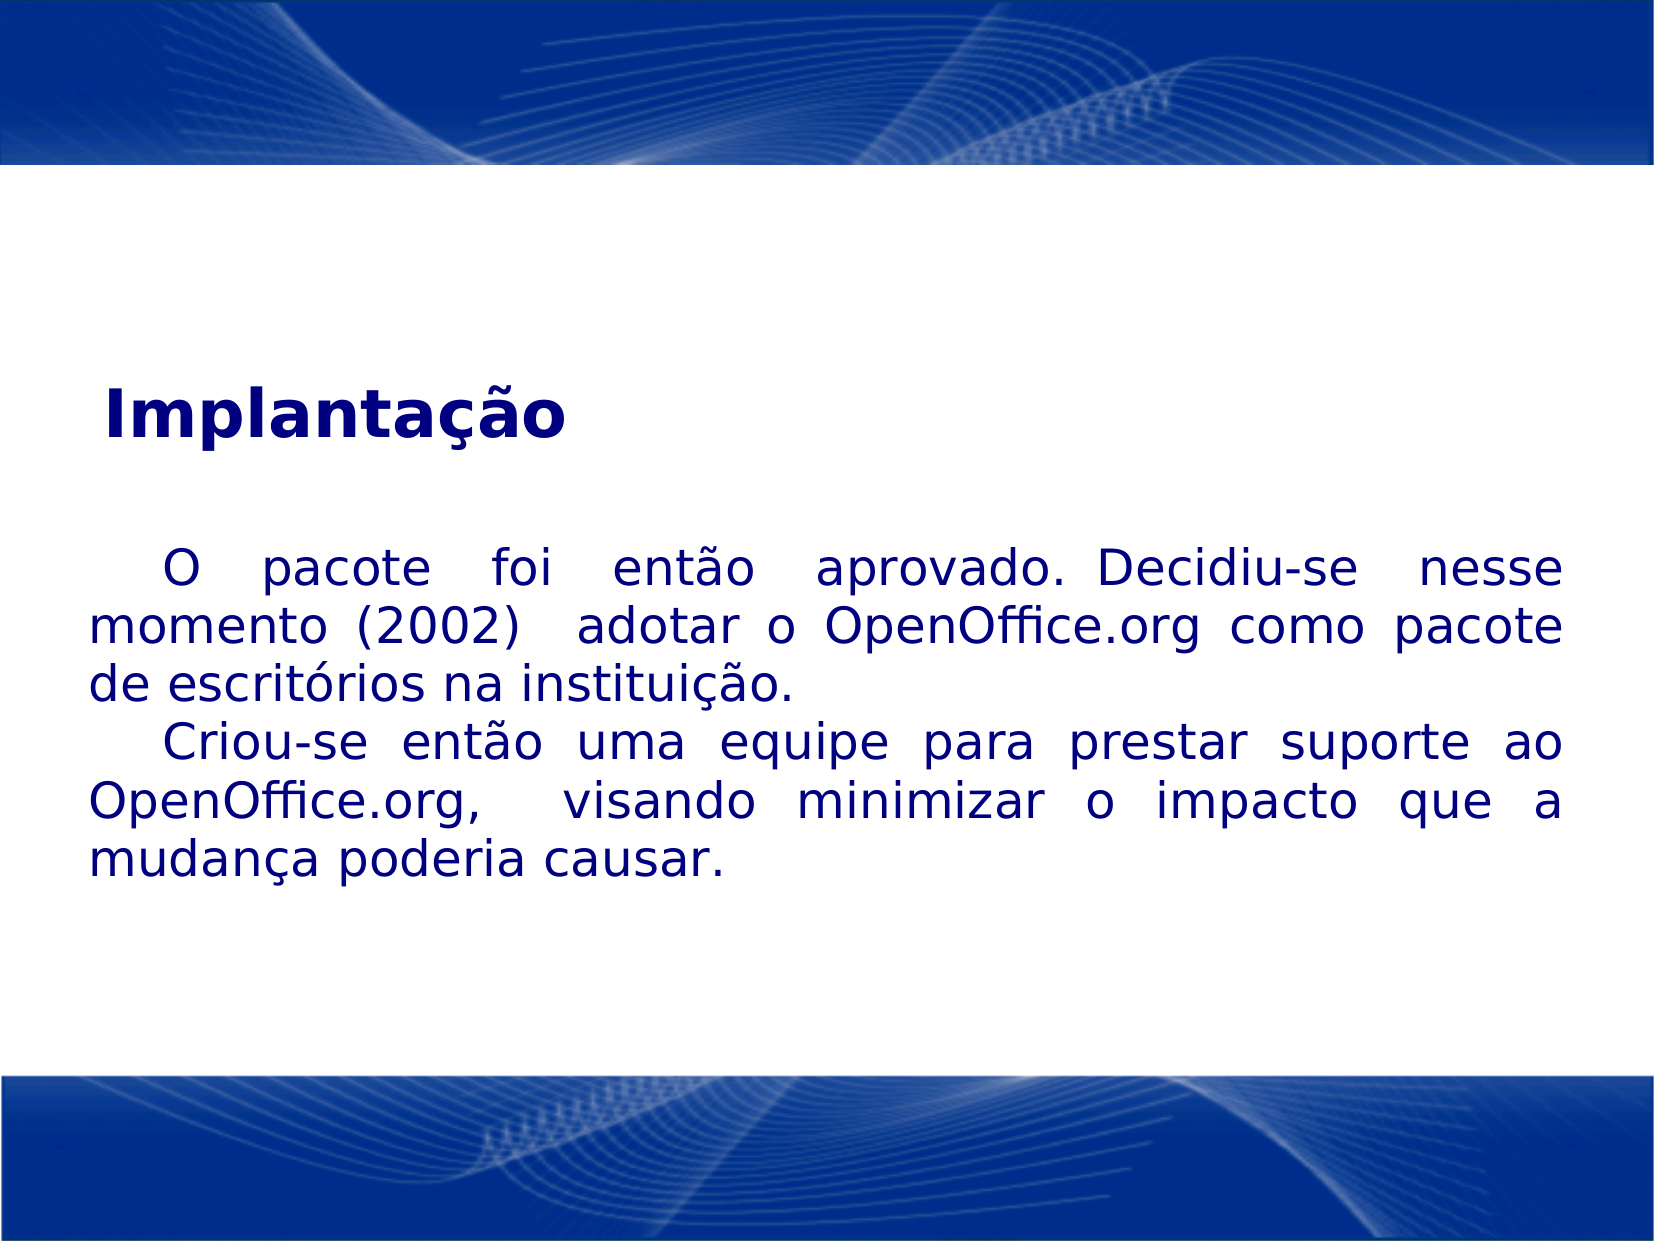

Implantação
	O pacote foi então aprovado. Decidiu-se nesse momento (2002) adotar o OpenOffice.org como pacote de escritórios na instituição.
	Criou-se então uma equipe para prestar suporte ao OpenOffice.org, visando minimizar o impacto que a mudança poderia causar.